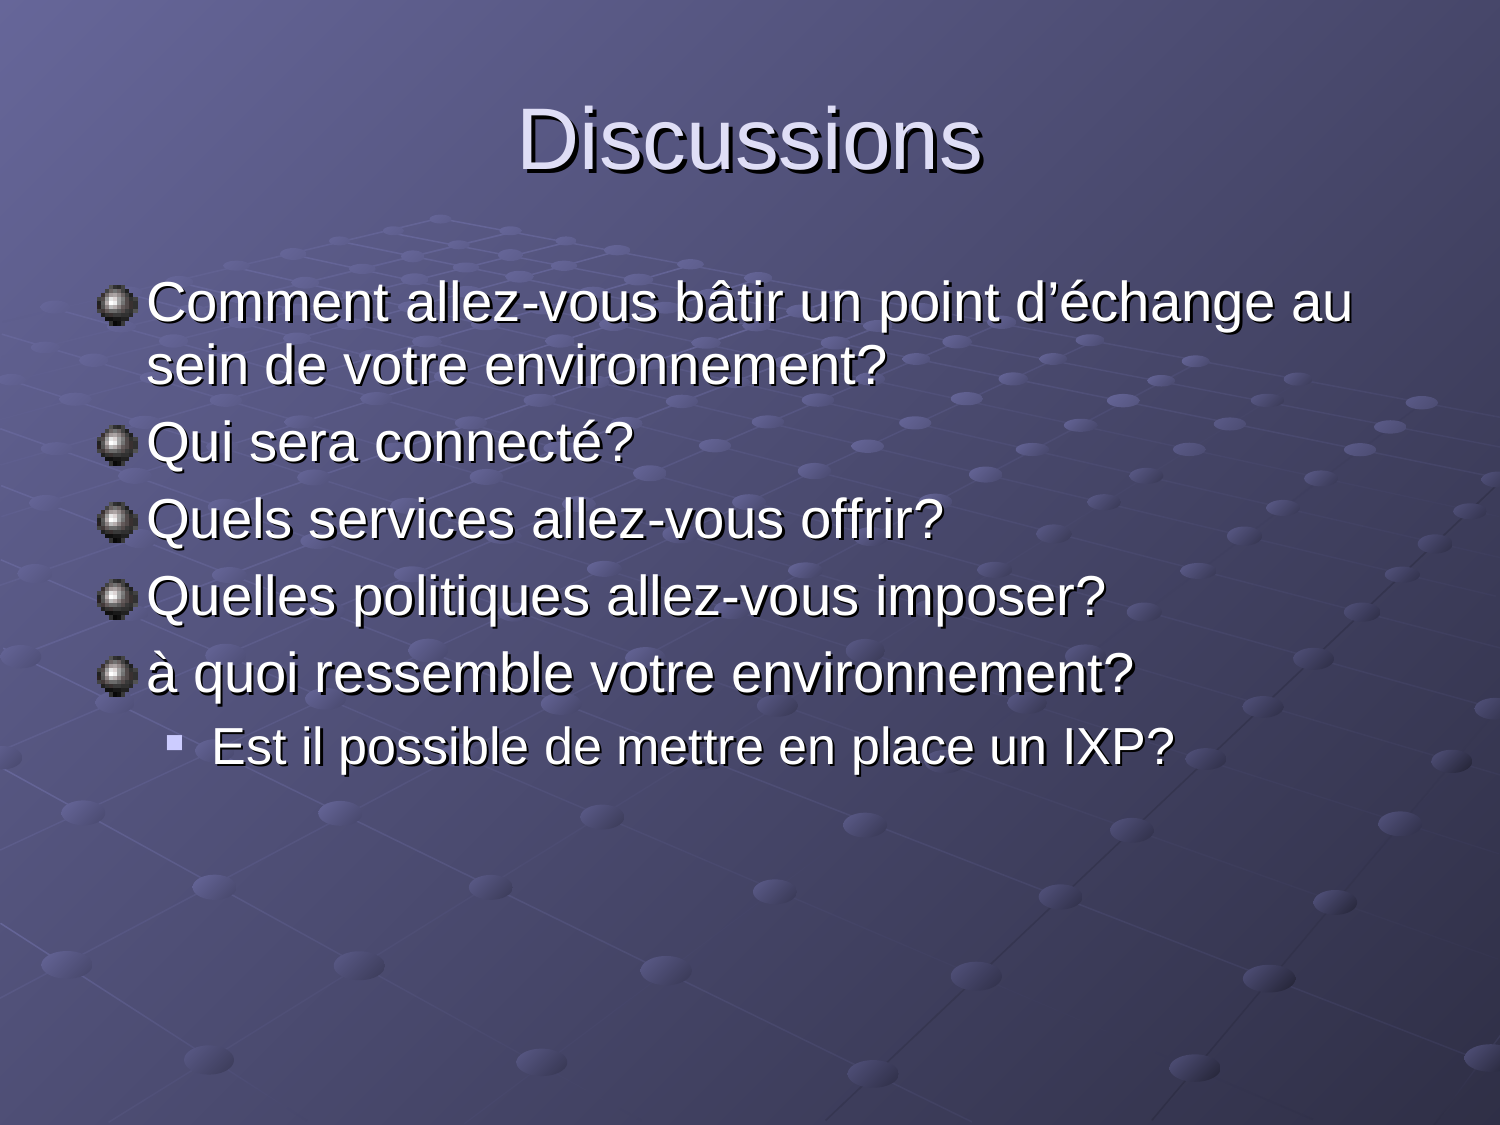

# Discussions
Comment allez-vous bâtir un point d’échange au sein de votre environnement?
Qui sera connecté?
Quels services allez-vous offrir?
Quelles politiques allez-vous imposer?
à quoi ressemble votre environnement?
Est il possible de mettre en place un IXP?